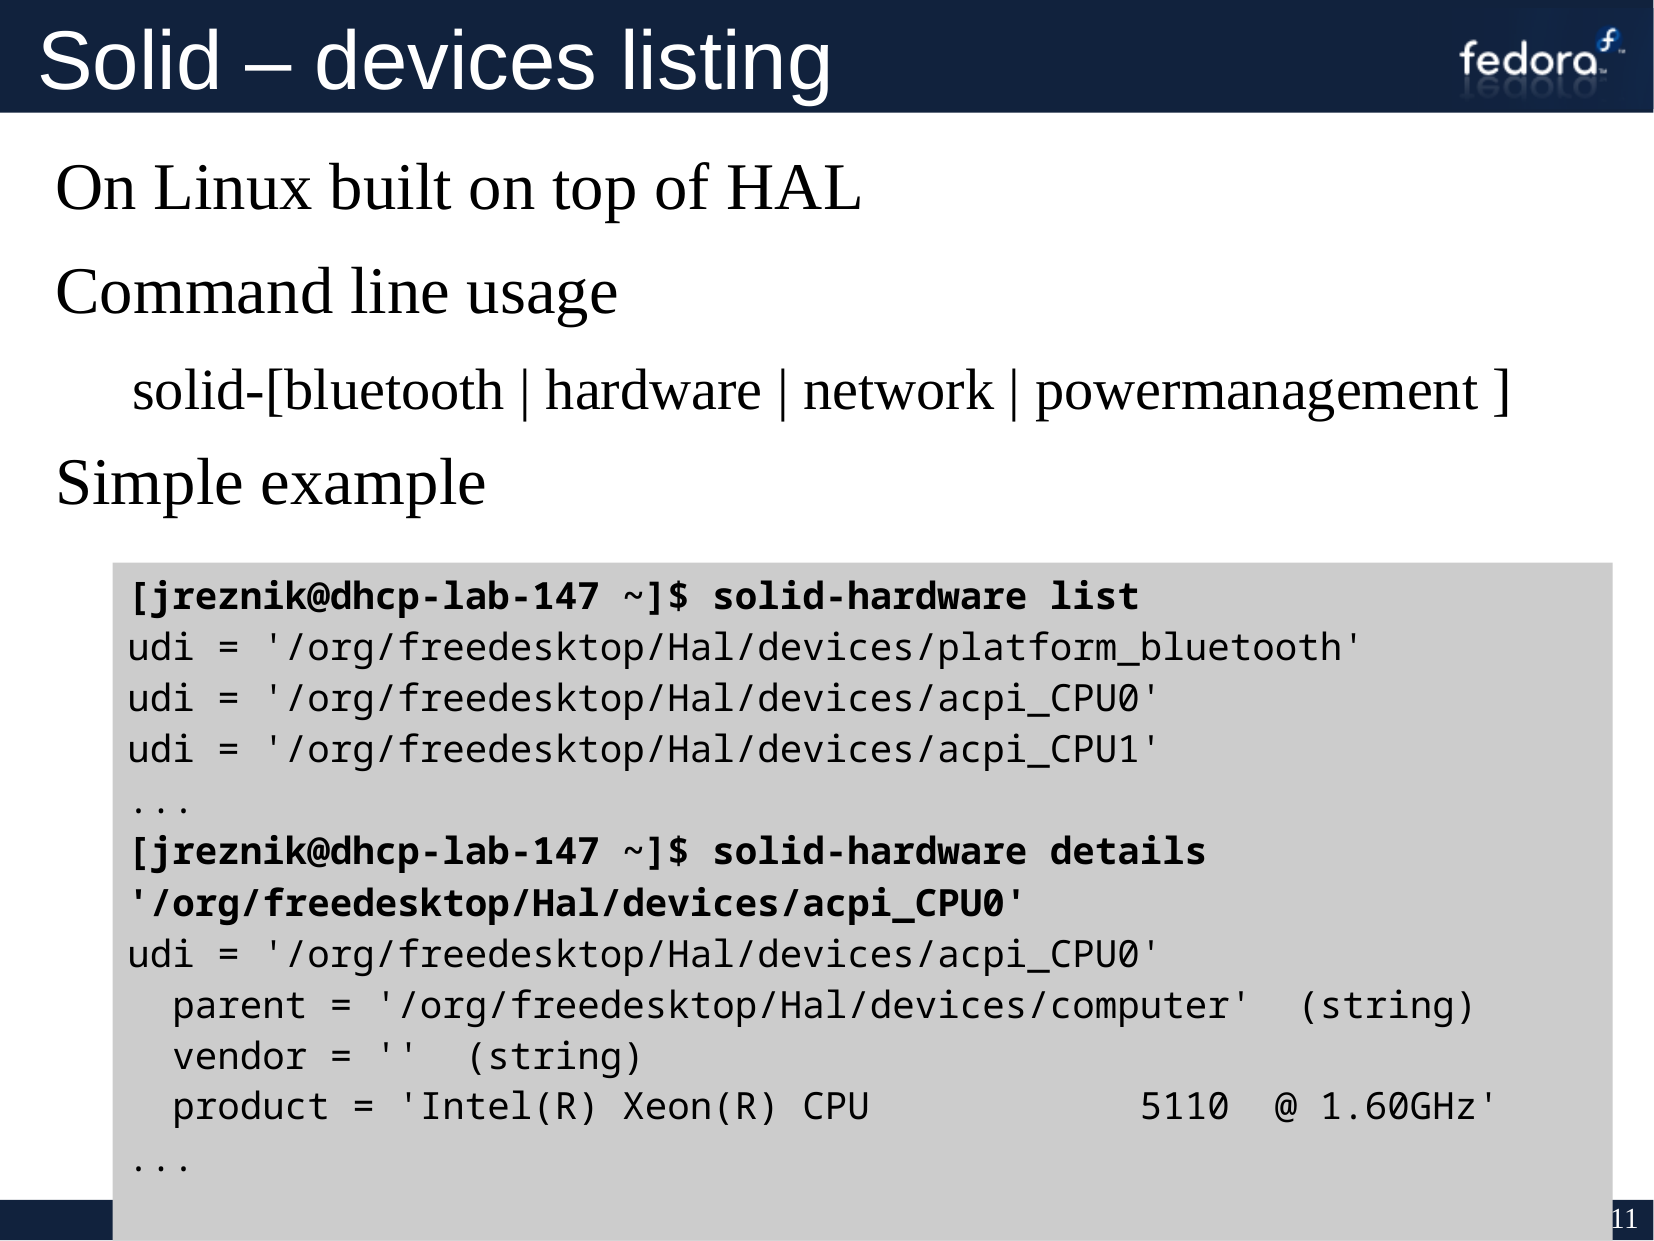

# Solid – devices listing
On Linux built on top of HAL
Command line usage
solid-[bluetooth | hardware | network | powermanagement ]
Simple example
[jreznik@dhcp-lab-147 ~]$ solid-hardware list
udi = '/org/freedesktop/Hal/devices/platform_bluetooth'
udi = '/org/freedesktop/Hal/devices/acpi_CPU0'
udi = '/org/freedesktop/Hal/devices/acpi_CPU1'
...
[jreznik@dhcp-lab-147 ~]$ solid-hardware details '/org/freedesktop/Hal/devices/acpi_CPU0'
udi = '/org/freedesktop/Hal/devices/acpi_CPU0'
 parent = '/org/freedesktop/Hal/devices/computer' (string)
 vendor = '' (string)
 product = 'Intel(R) Xeon(R) CPU 5110 @ 1.60GHz'
...